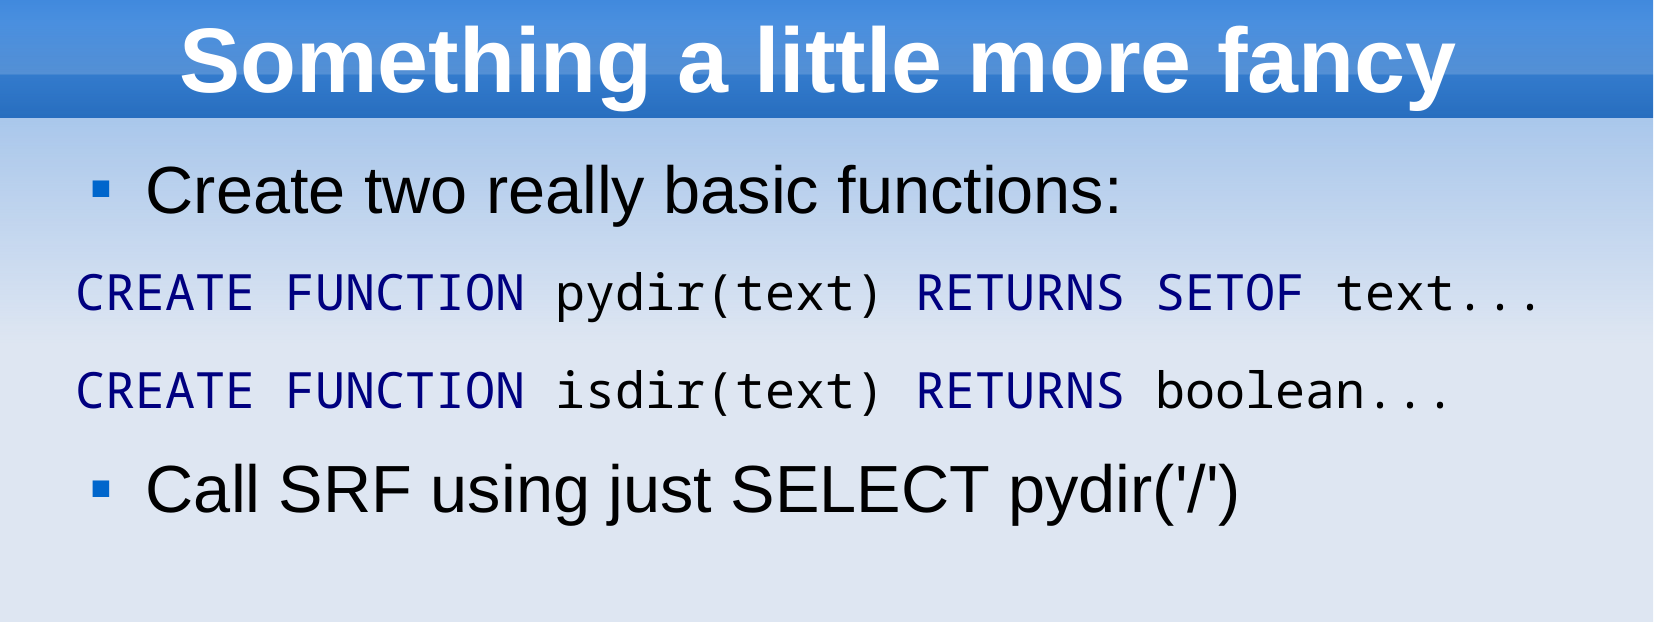

# Something a little more fancy
Create two really basic functions:
CREATE FUNCTION pydir(text) RETURNS SETOF text...
CREATE FUNCTION isdir(text) RETURNS boolean...
Call SRF using just SELECT pydir('/')